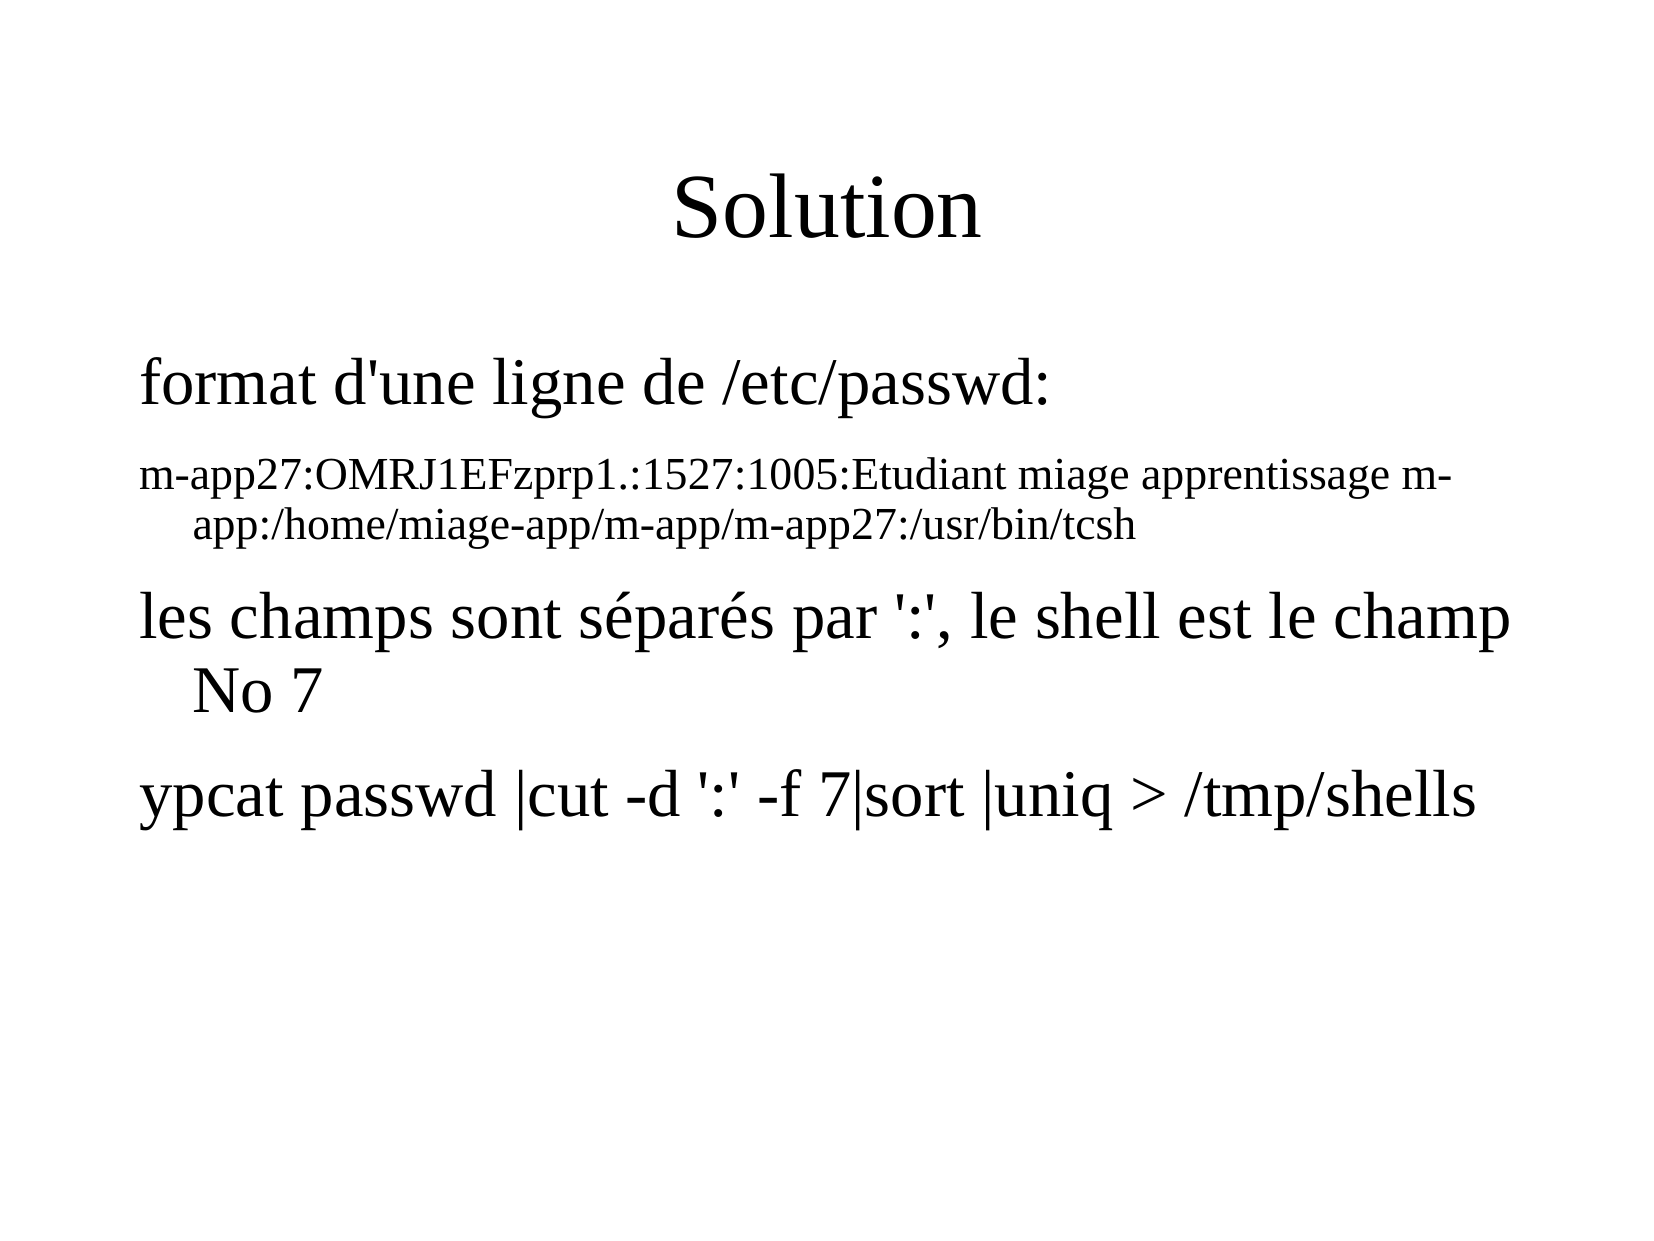

# Solution
format d'une ligne de /etc/passwd:
m-app27:OMRJ1EFzprp1.:1527:1005:Etudiant miage apprentissage m-app:/home/miage-app/m-app/m-app27:/usr/bin/tcsh
les champs sont séparés par ':', le shell est le champ No 7
ypcat passwd |cut -d ':' -f 7|sort |uniq > /tmp/shells